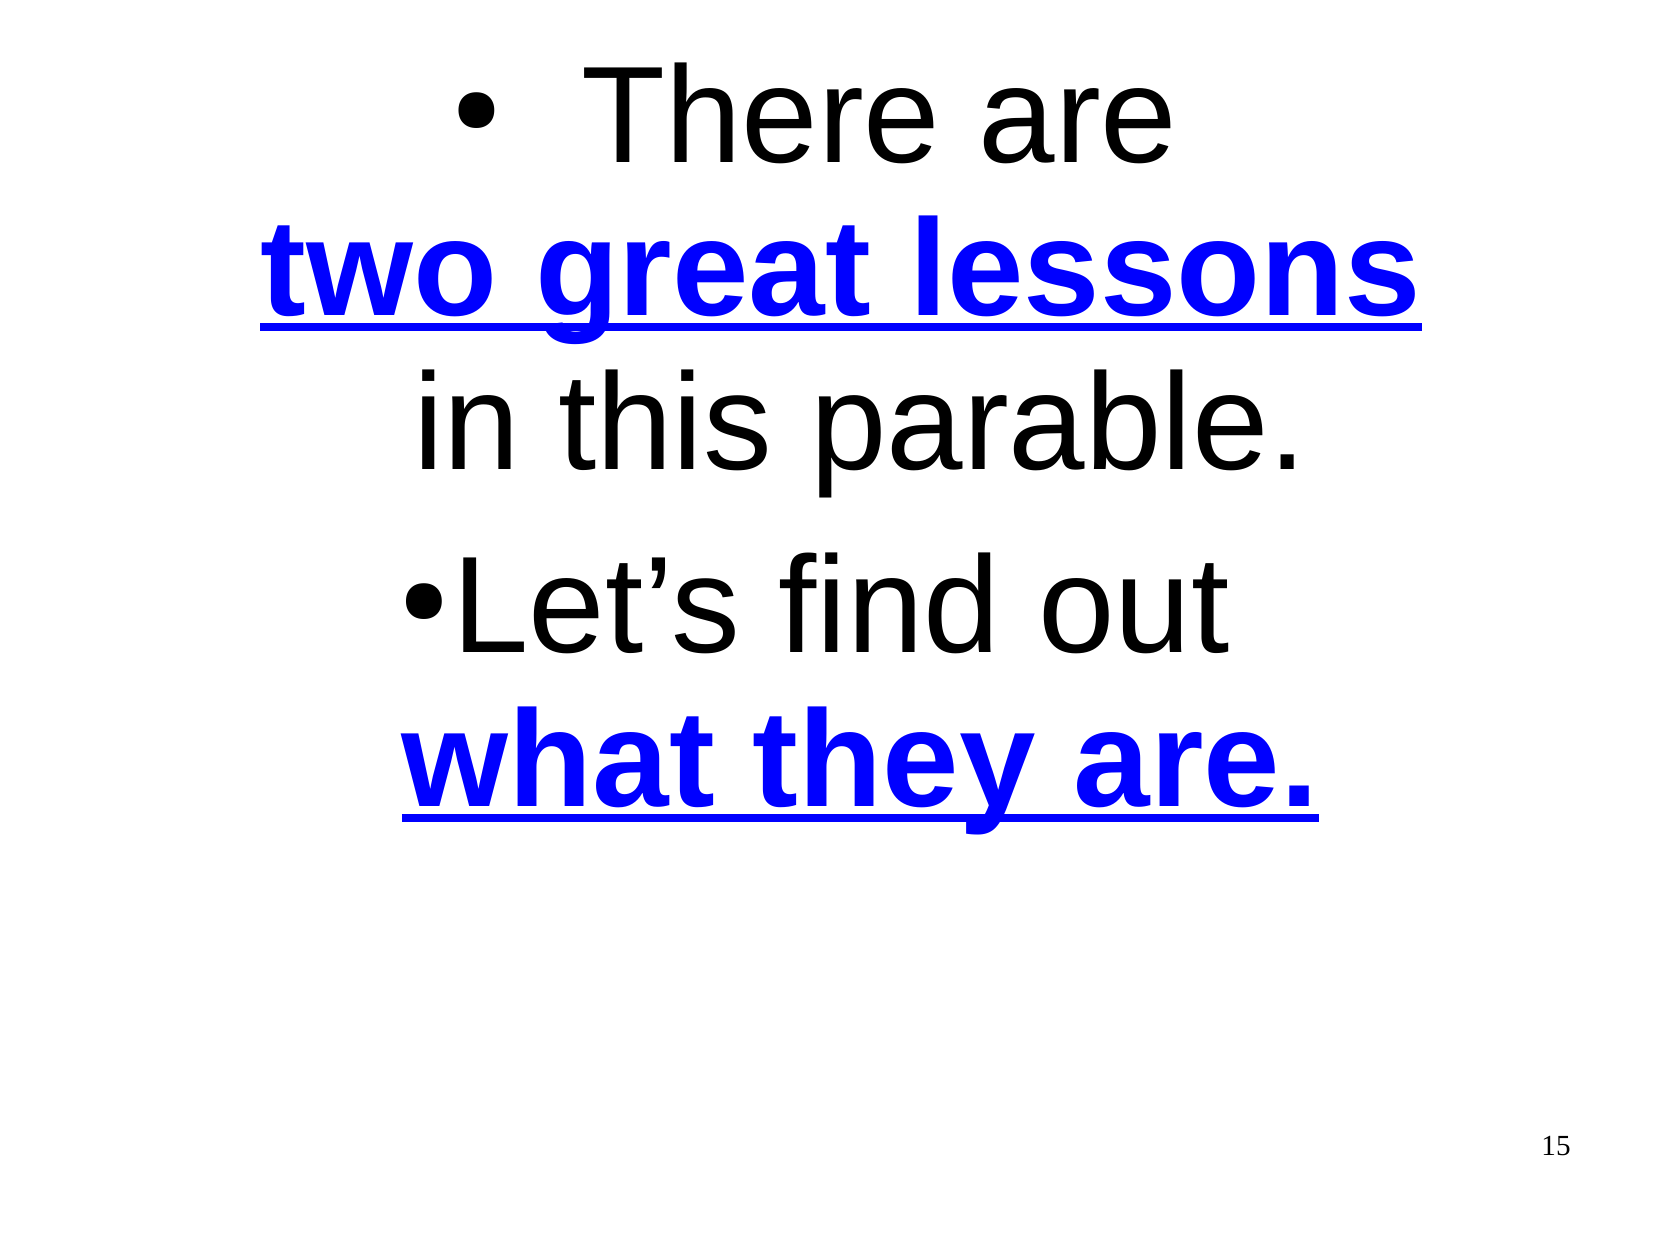

# There are two great lessons in this parable.
Let’s find out
what they are.
15